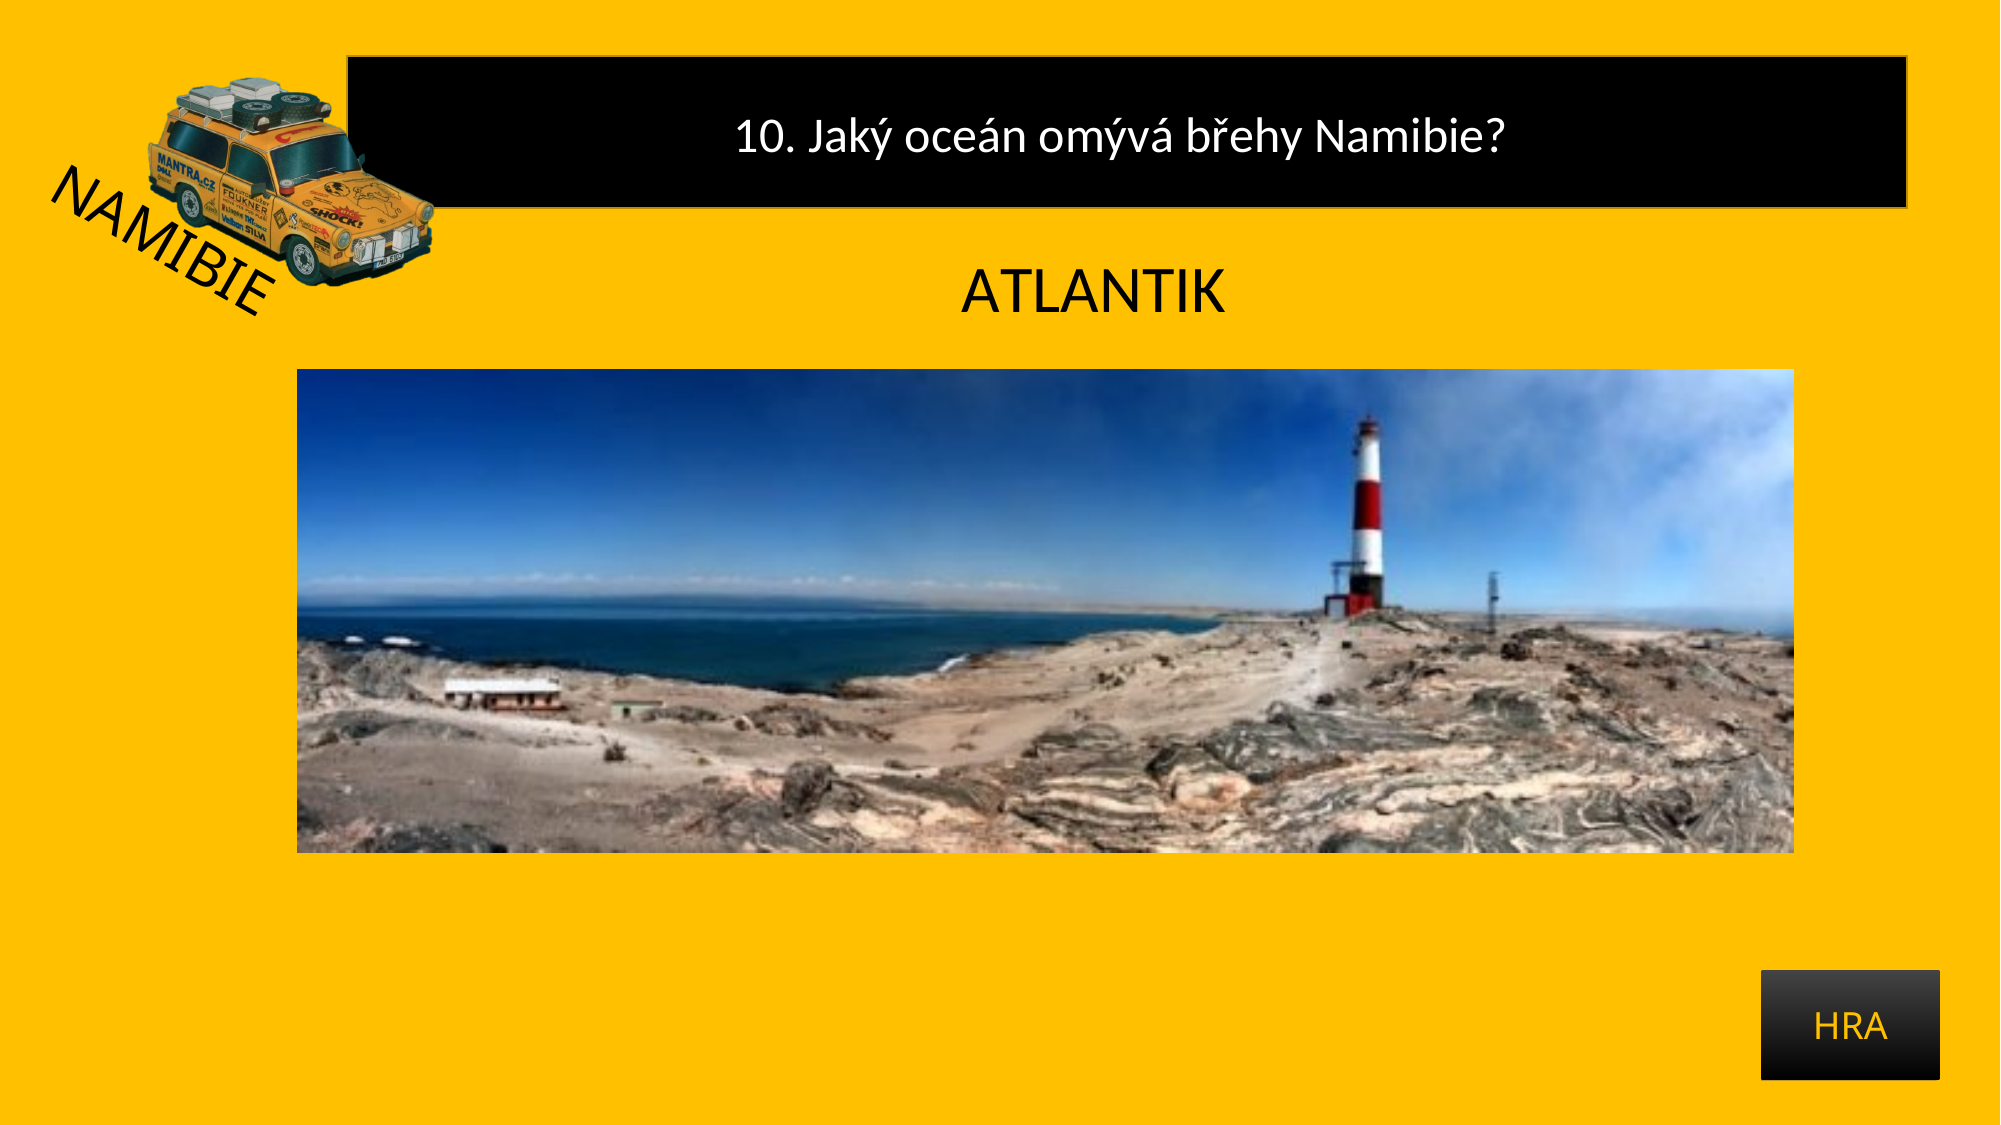

10. Jaký oceán omývá břehy Namibie?
NAMIBIE
ATLANTIK
HRA